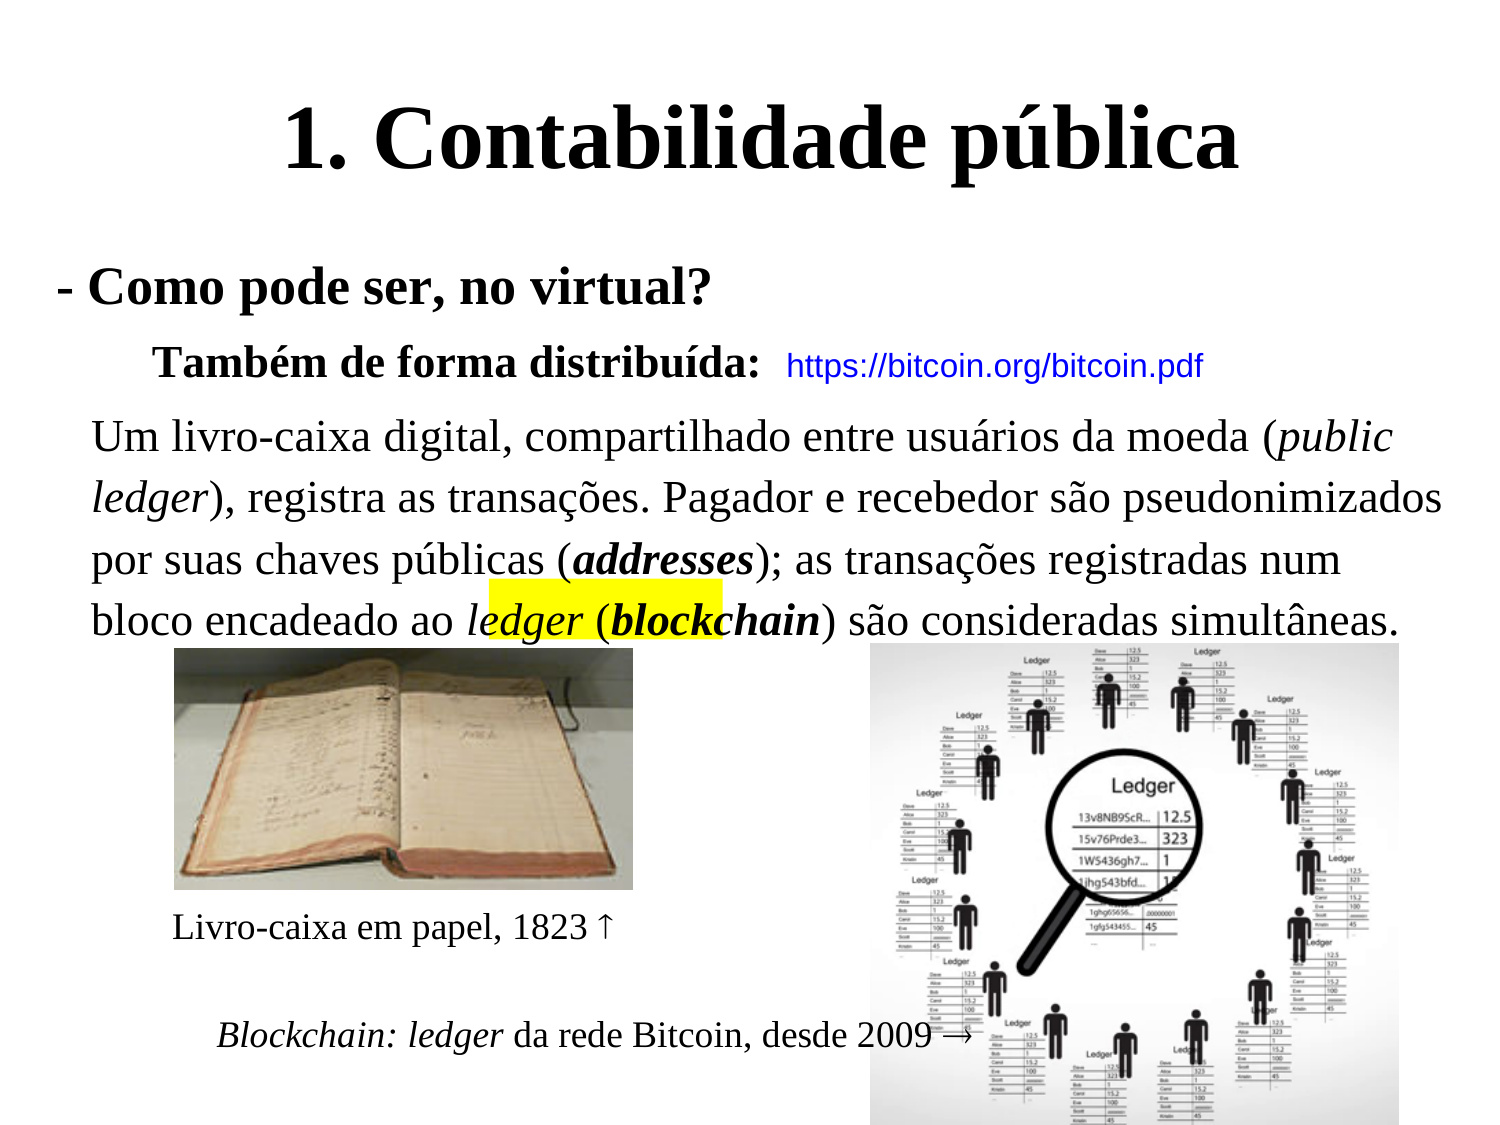

# 1. Contabilidade pública
- Como pode ser, no virtual?
		Também de forma distribuída: https://bitcoin.org/bitcoin.pdf
Um livro-caixa digital, compartilhado entre usuários da moeda (public ledger), registra as transações. Pagador e recebedor são pseudonimizados por suas chaves públicas (addresses); as transações registradas num bloco encadeado ao ledger (blockchain) são consideradas simultâneas.
Livro-caixa em papel, 1823 ­
	Blockchain: ledger da rede Bitcoin, desde 2009 ®